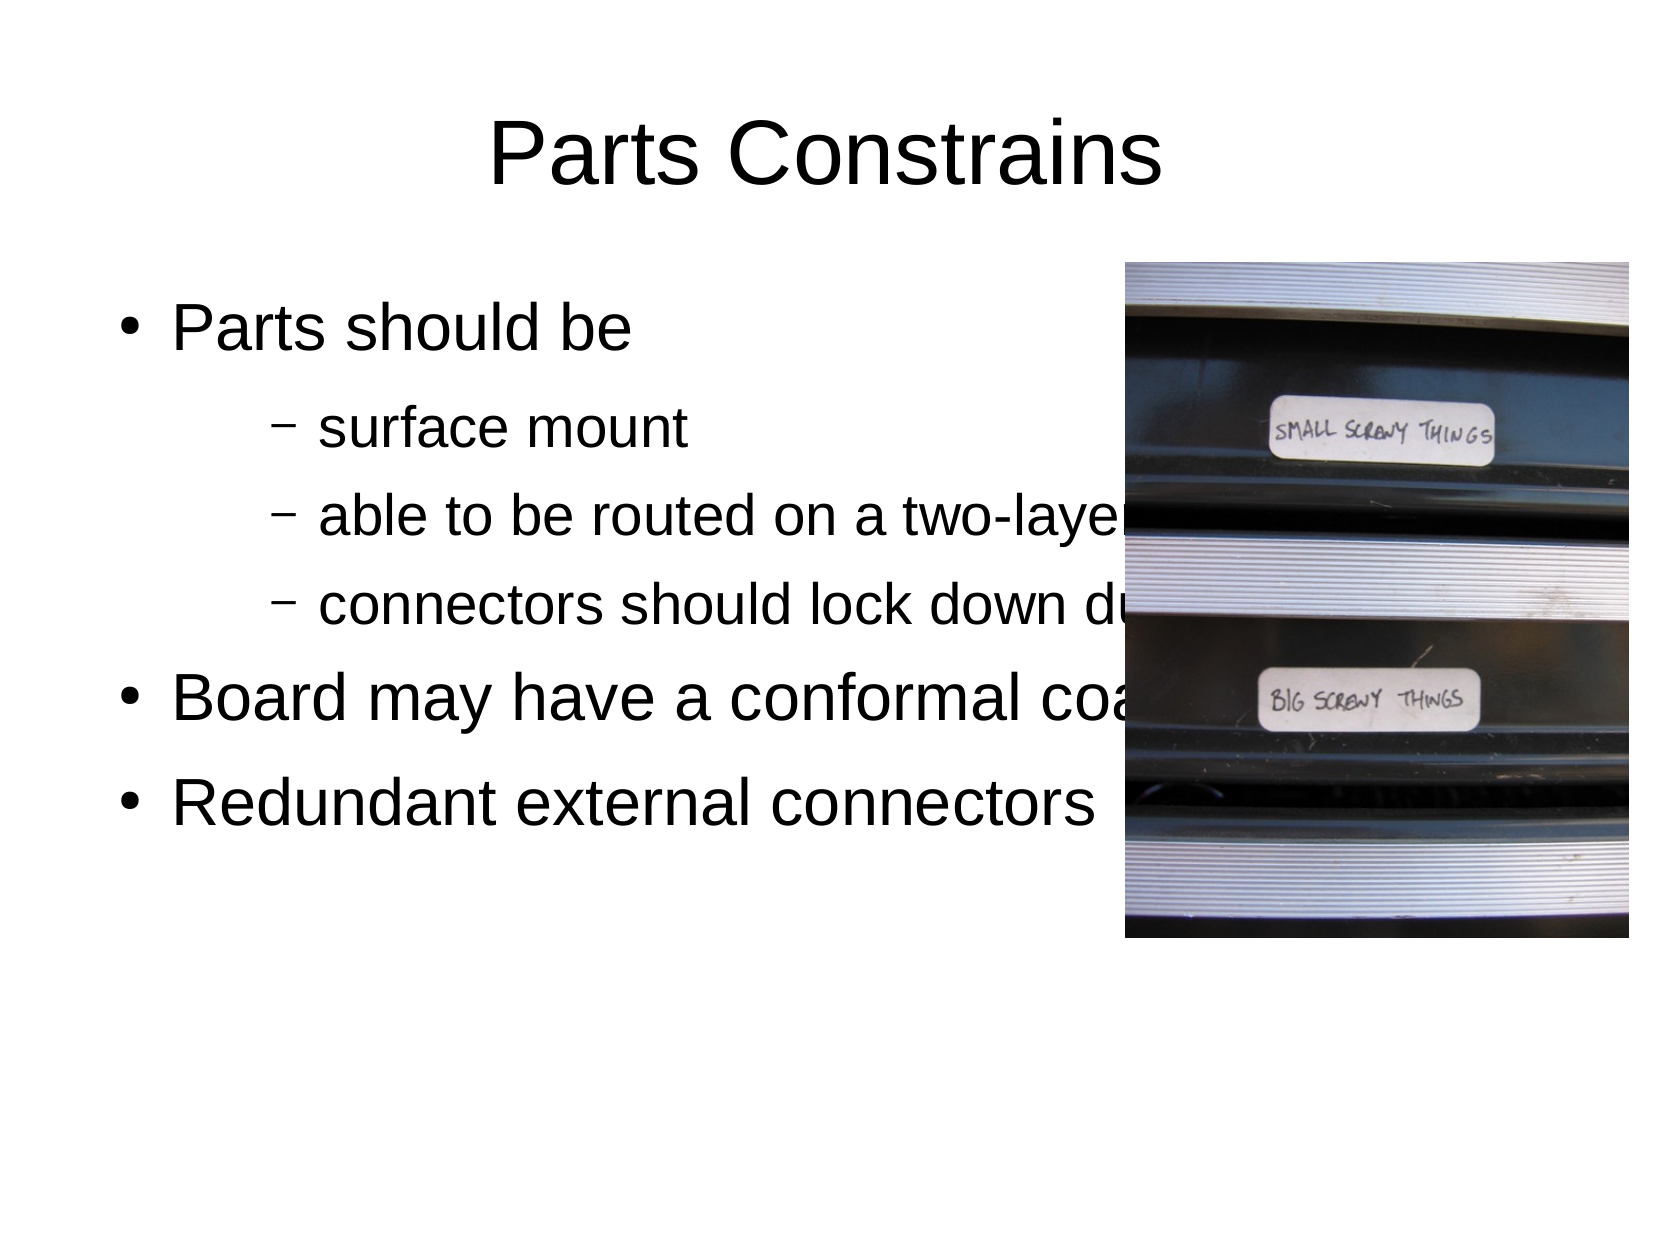

# Parts Constrains
Parts should be
surface mount
able to be routed on a two-layer board
connectors should lock down during flight
Board may have a conformal coating
Redundant external connectors